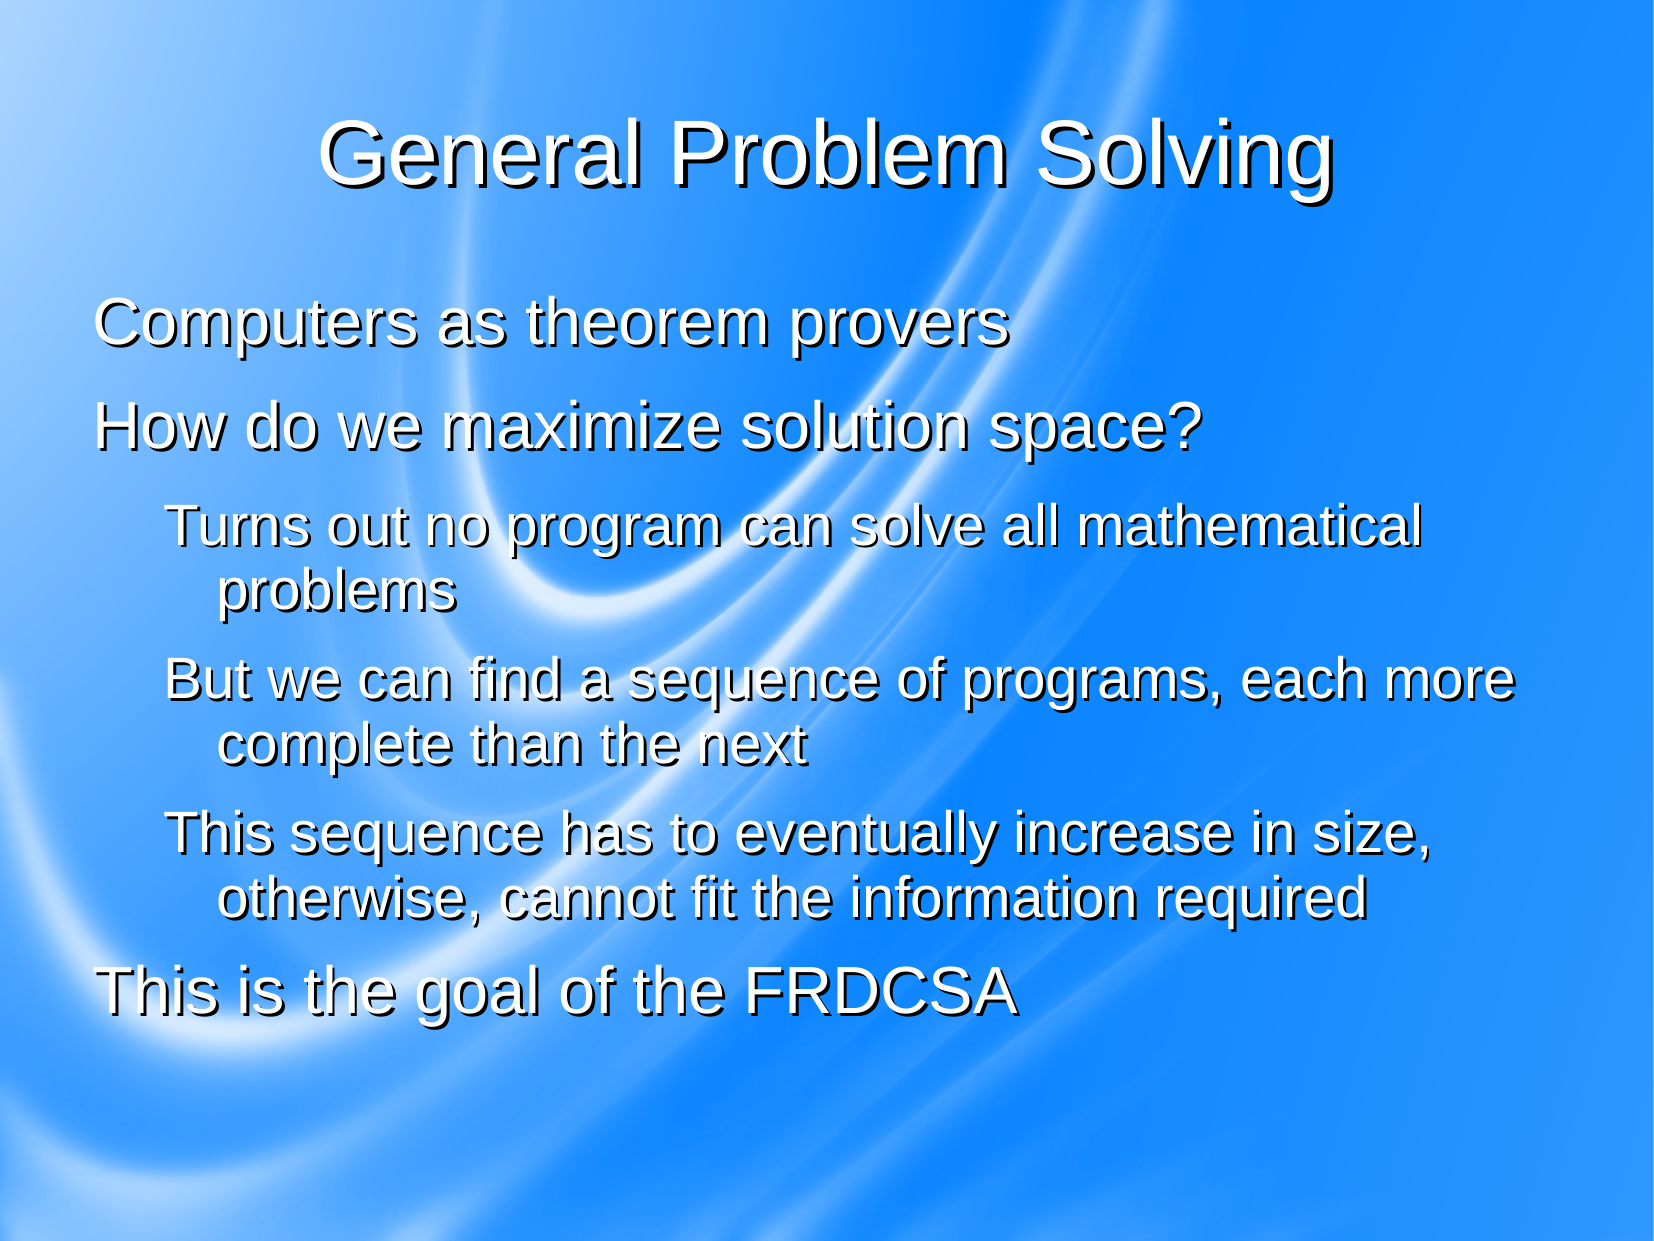

# General Problem Solving
Computers as theorem provers
How do we maximize solution space?
Turns out no program can solve all mathematical problems
But we can find a sequence of programs, each more complete than the next
This sequence has to eventually increase in size, otherwise, cannot fit the information required
This is the goal of the FRDCSA